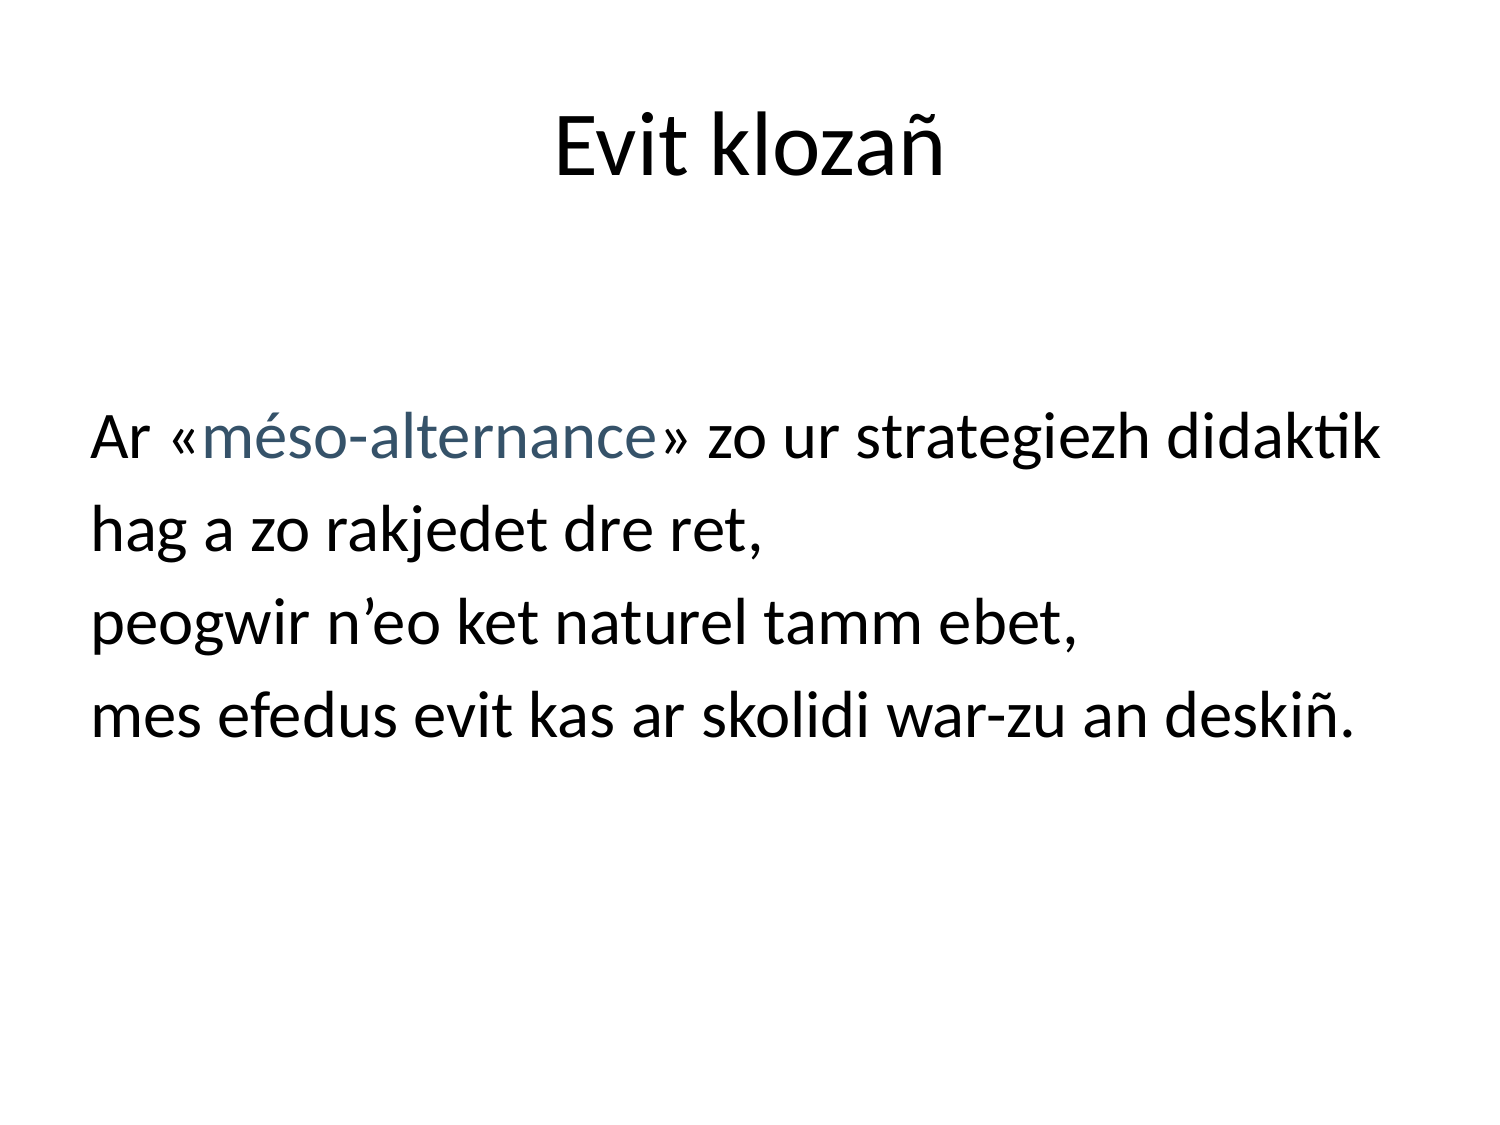

# Evit klozañ
Ar «méso-alternance» zo ur strategiezh didaktik
hag a zo rakjedet dre ret,
peogwir n’eo ket naturel tamm ebet,
mes efedus evit kas ar skolidi war-zu an deskiñ.